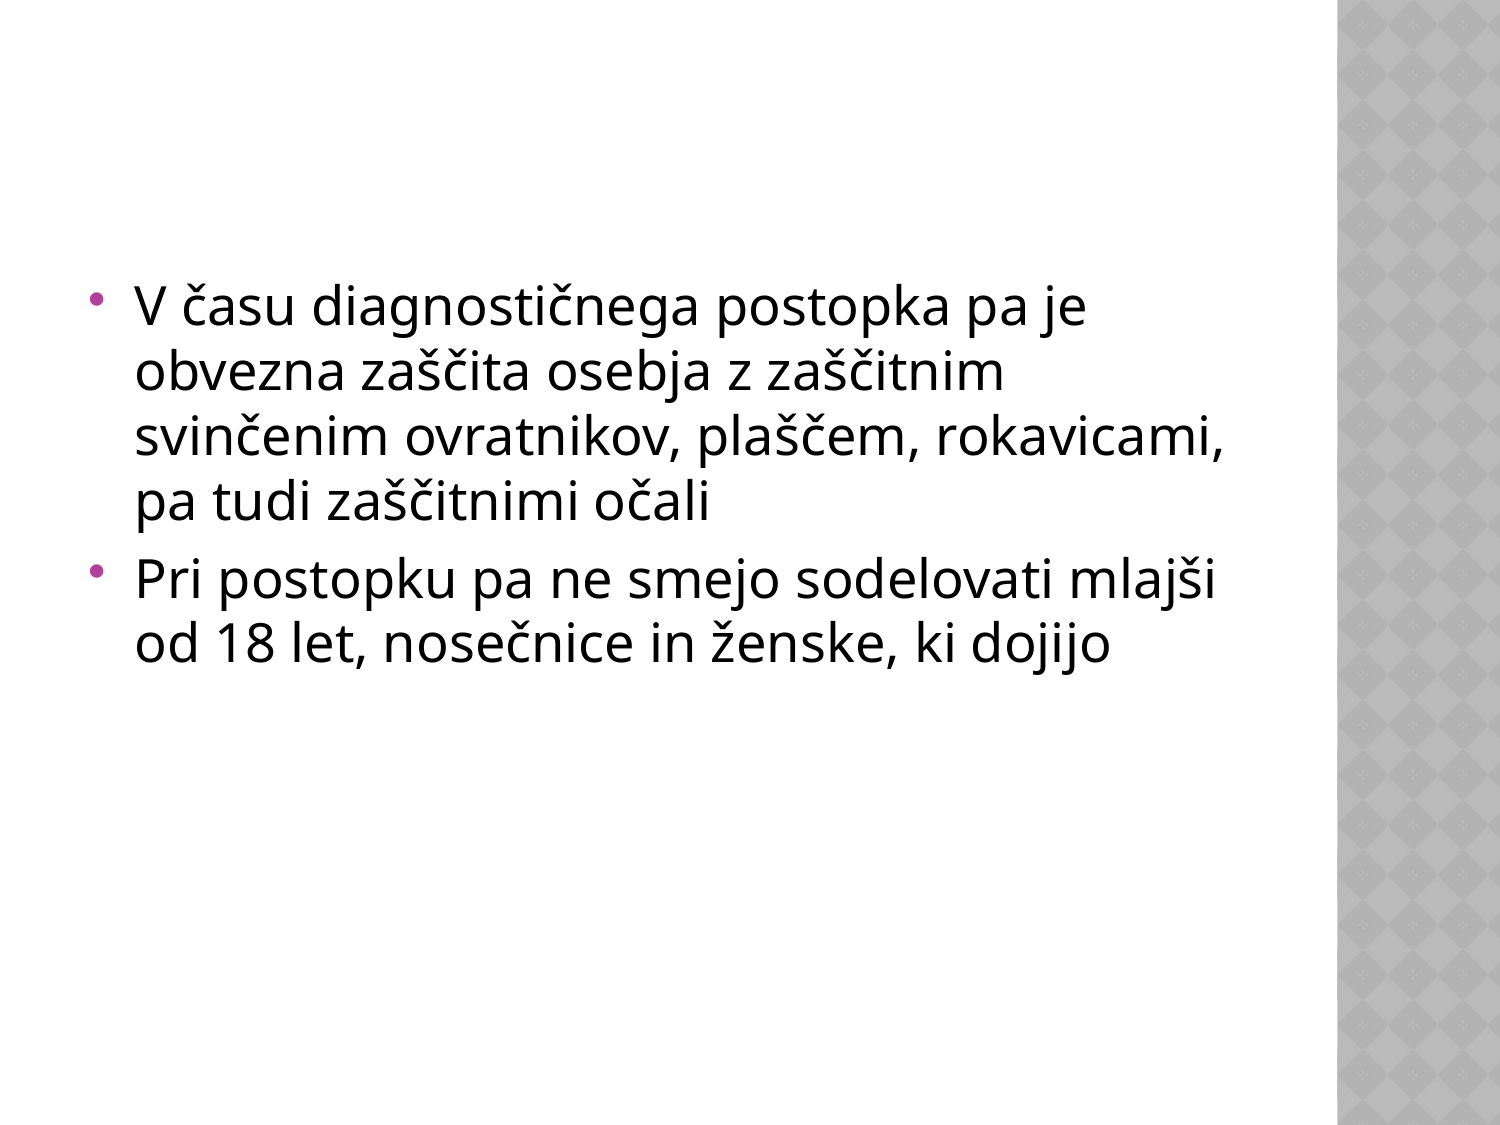

#
V času diagnostičnega postopka pa je obvezna zaščita osebja z zaščitnim svinčenim ovratnikov, plaščem, rokavicami, pa tudi zaščitnimi očali
Pri postopku pa ne smejo sodelovati mlajši od 18 let, nosečnice in ženske, ki dojijo